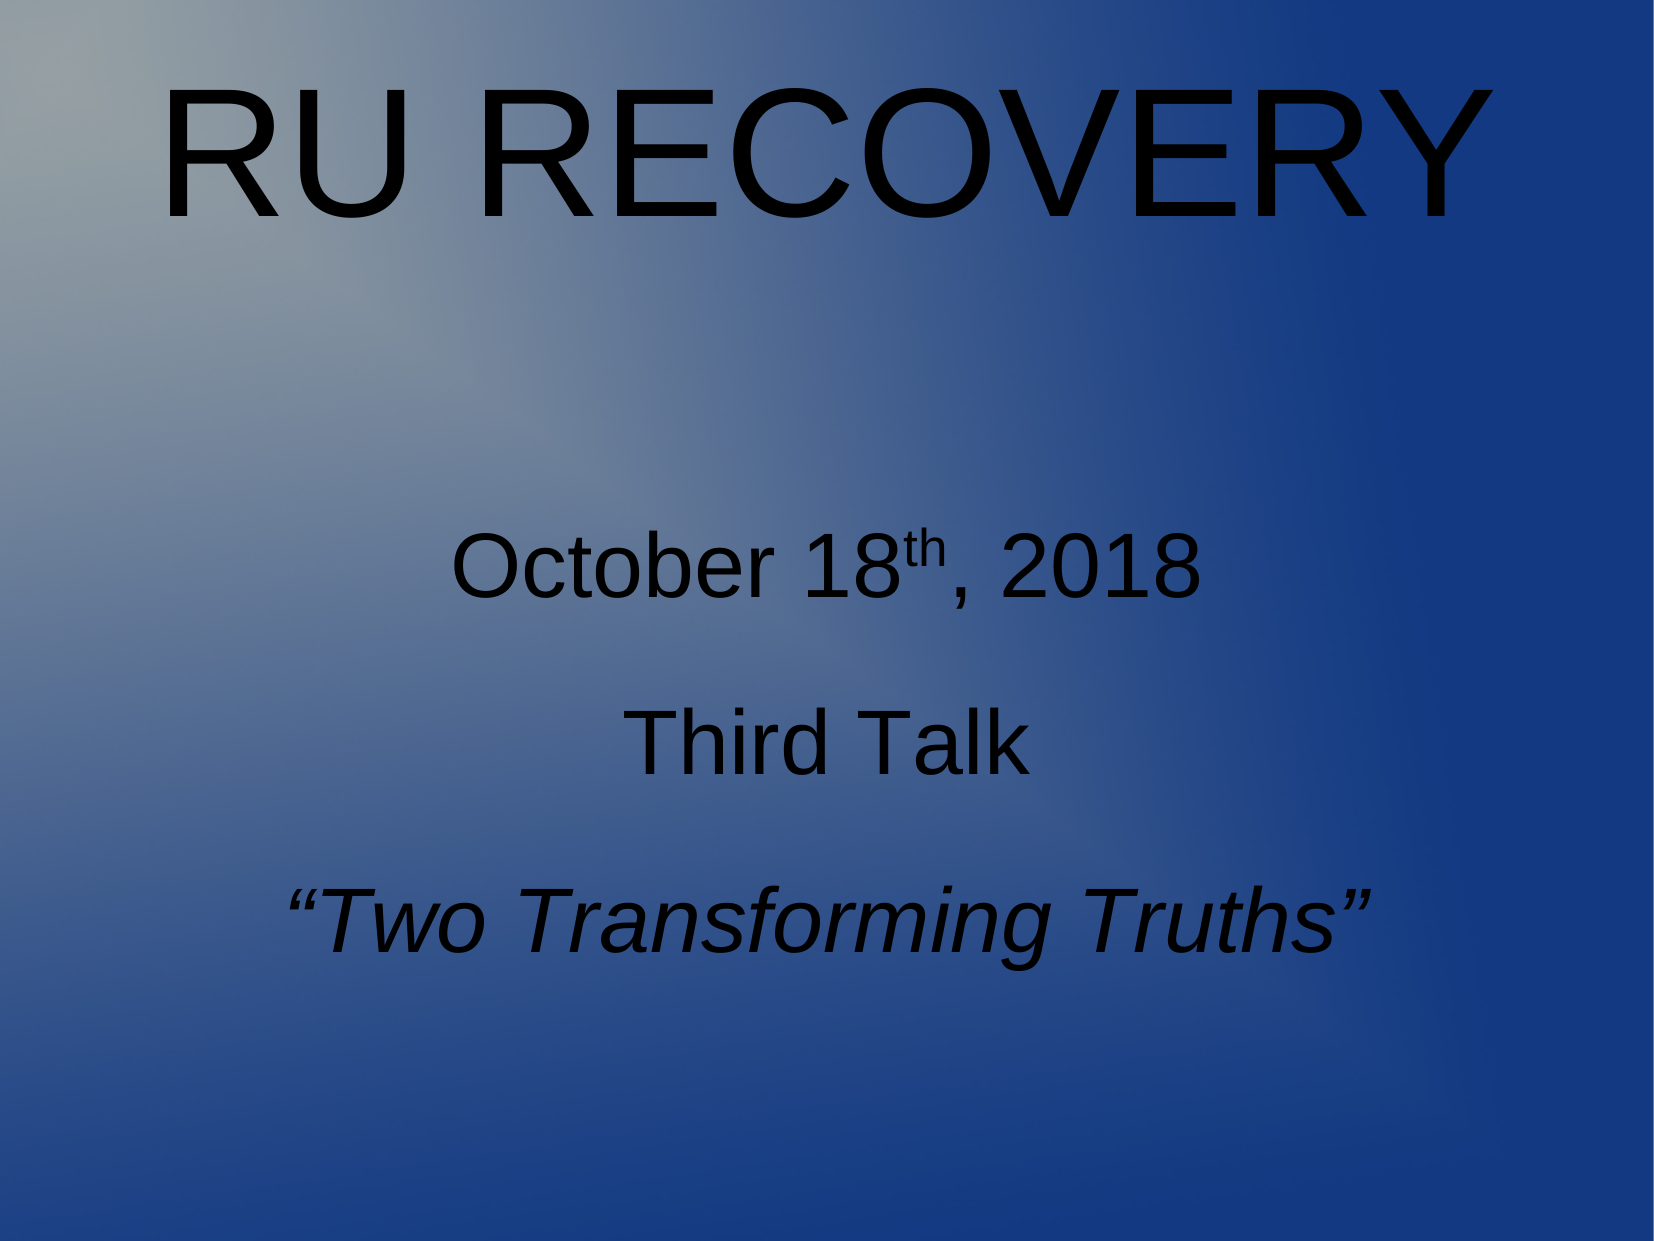

# RU RECOVERY
October 18th, 2018
Third Talk
“Two Transforming Truths”